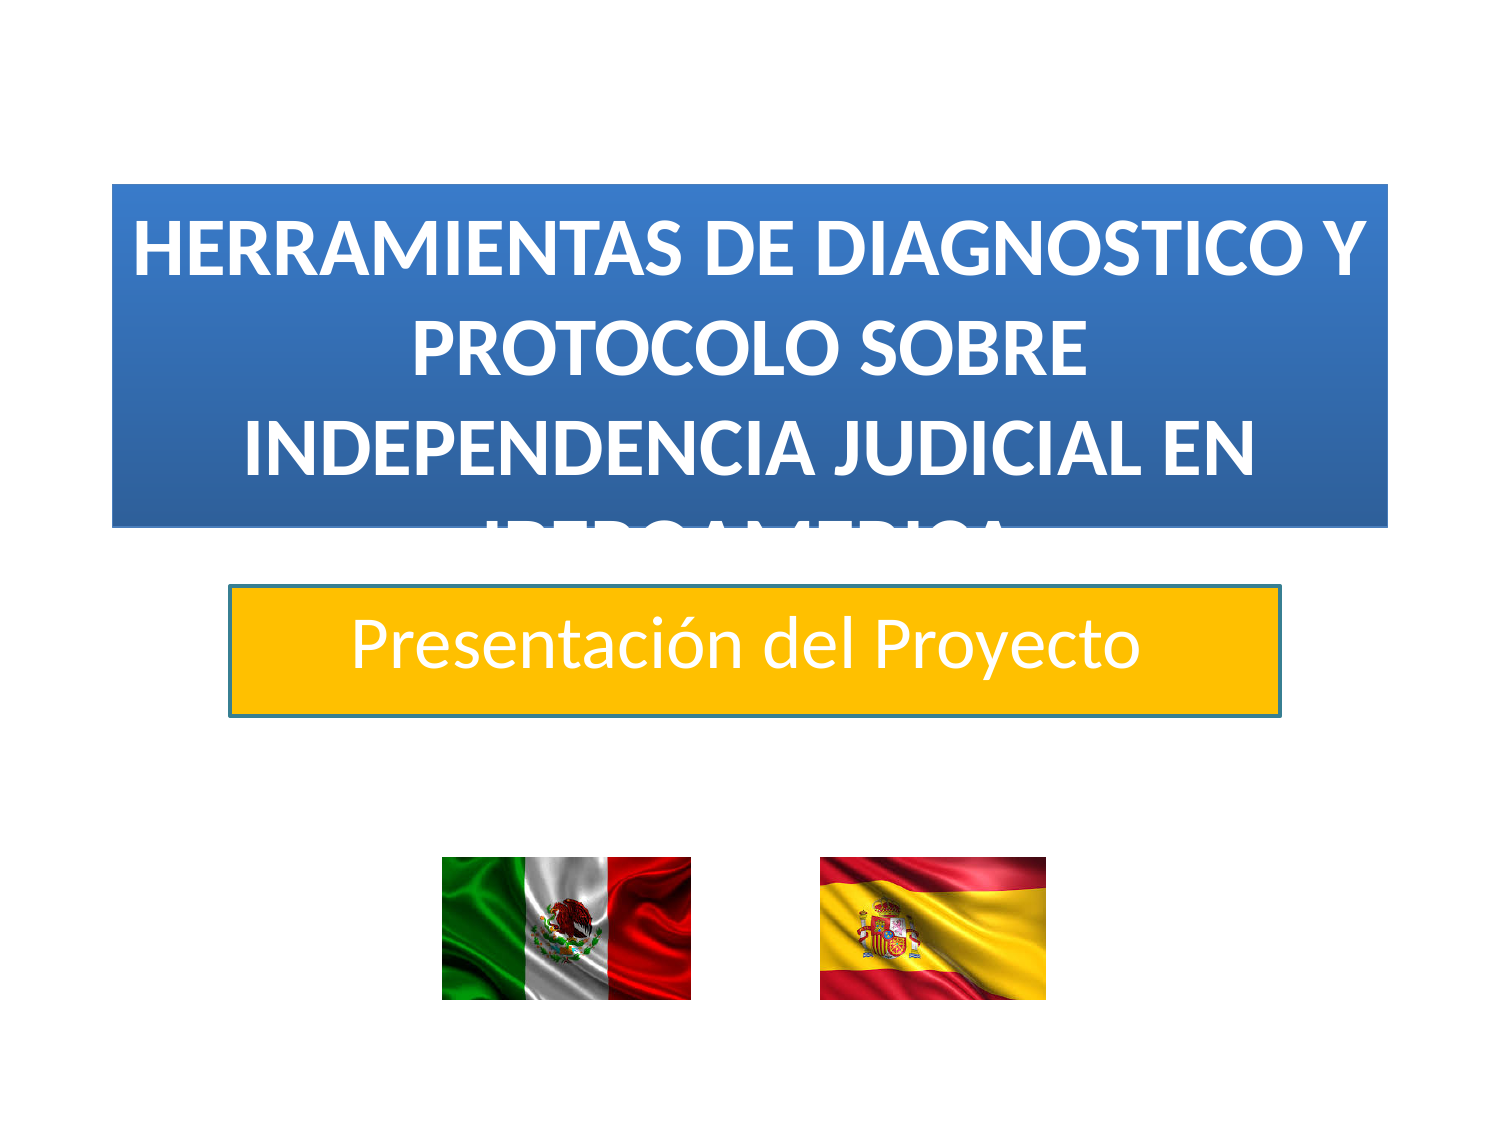

# HERRAMIENTAS DE DIAGNOSTICO Y PROTOCOLO SOBRE INDEPENDENCIA JUDICIAL EN IBEROAMERICA
Presentación del Proyecto